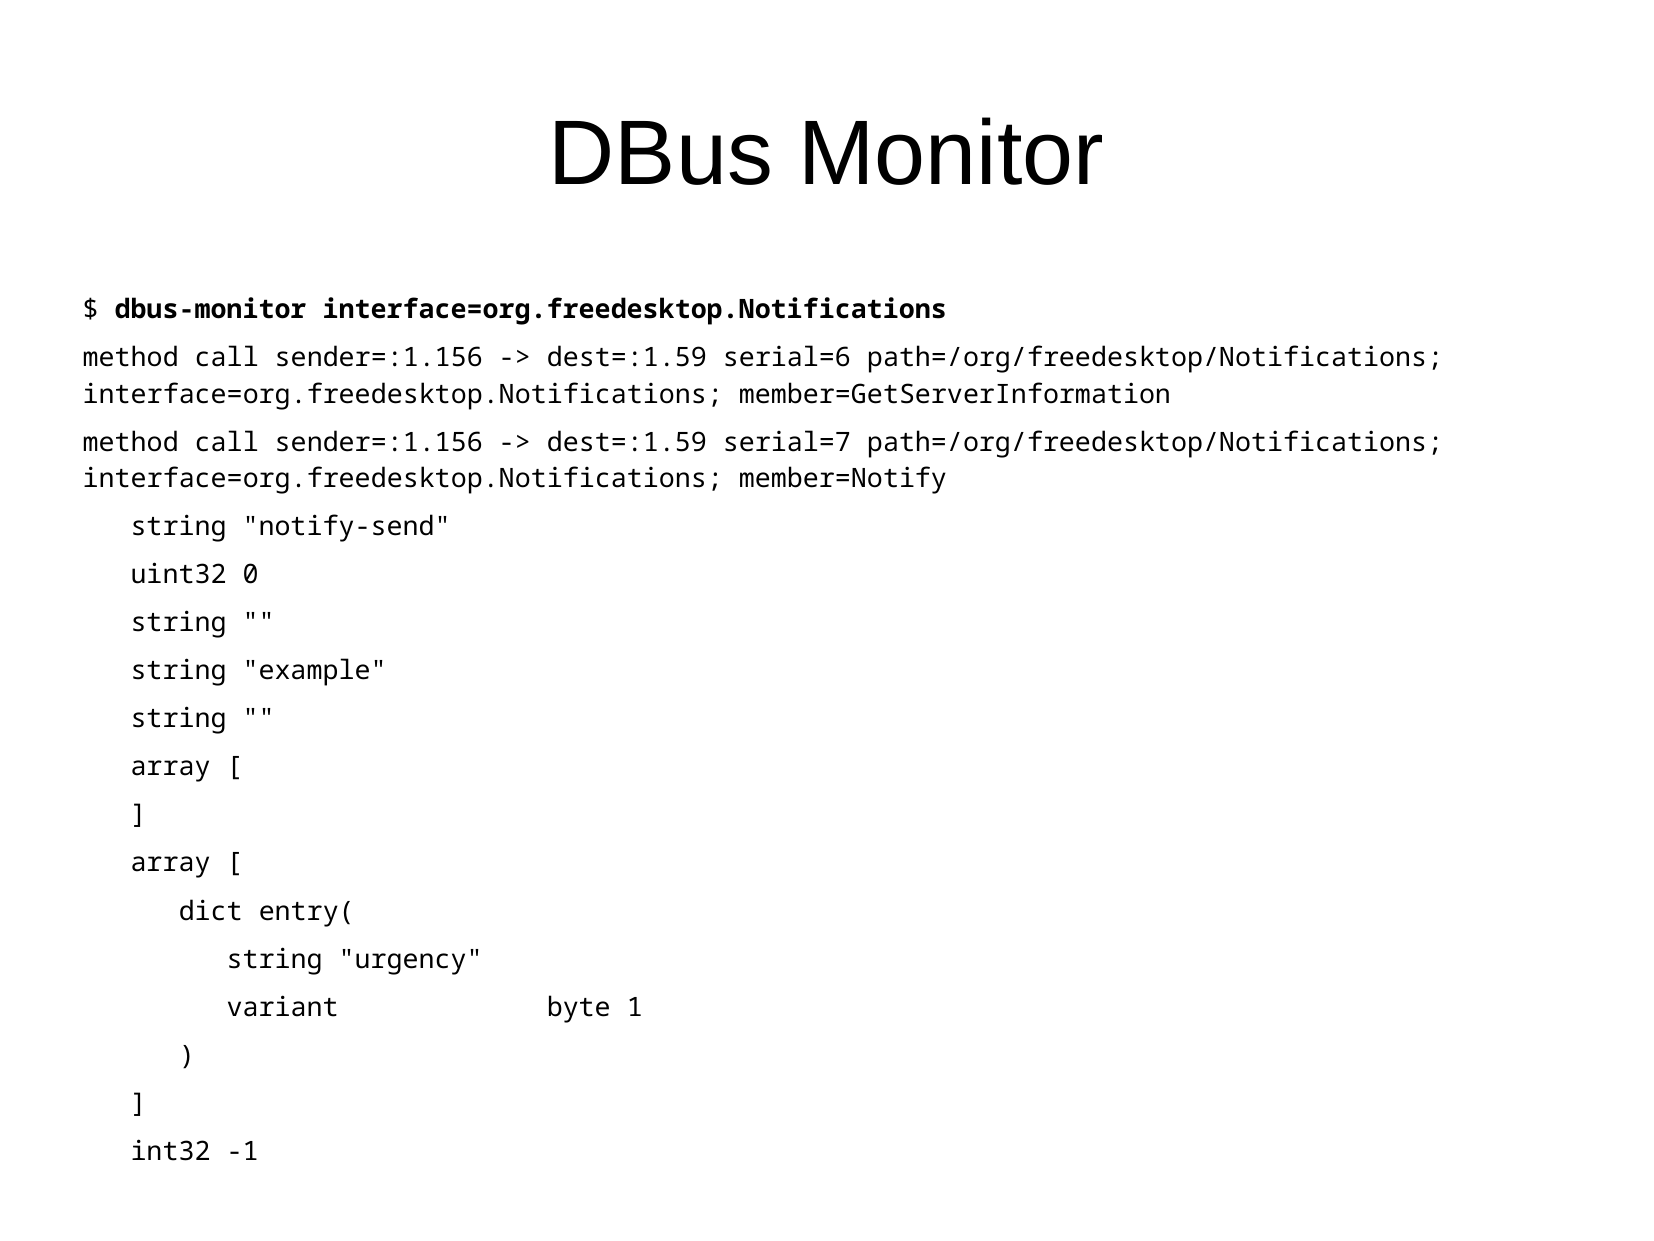

# DBus Monitor
$ dbus-monitor interface=org.freedesktop.Notifications
method call sender=:1.156 -> dest=:1.59 serial=6 path=/org/freedesktop/Notifications; interface=org.freedesktop.Notifications; member=GetServerInformation
method call sender=:1.156 -> dest=:1.59 serial=7 path=/org/freedesktop/Notifications; interface=org.freedesktop.Notifications; member=Notify
 string "notify-send"
 uint32 0
 string ""
 string "example"
 string ""
 array [
 ]
 array [
 dict entry(
 string "urgency"
 variant byte 1
 )
 ]
 int32 -1